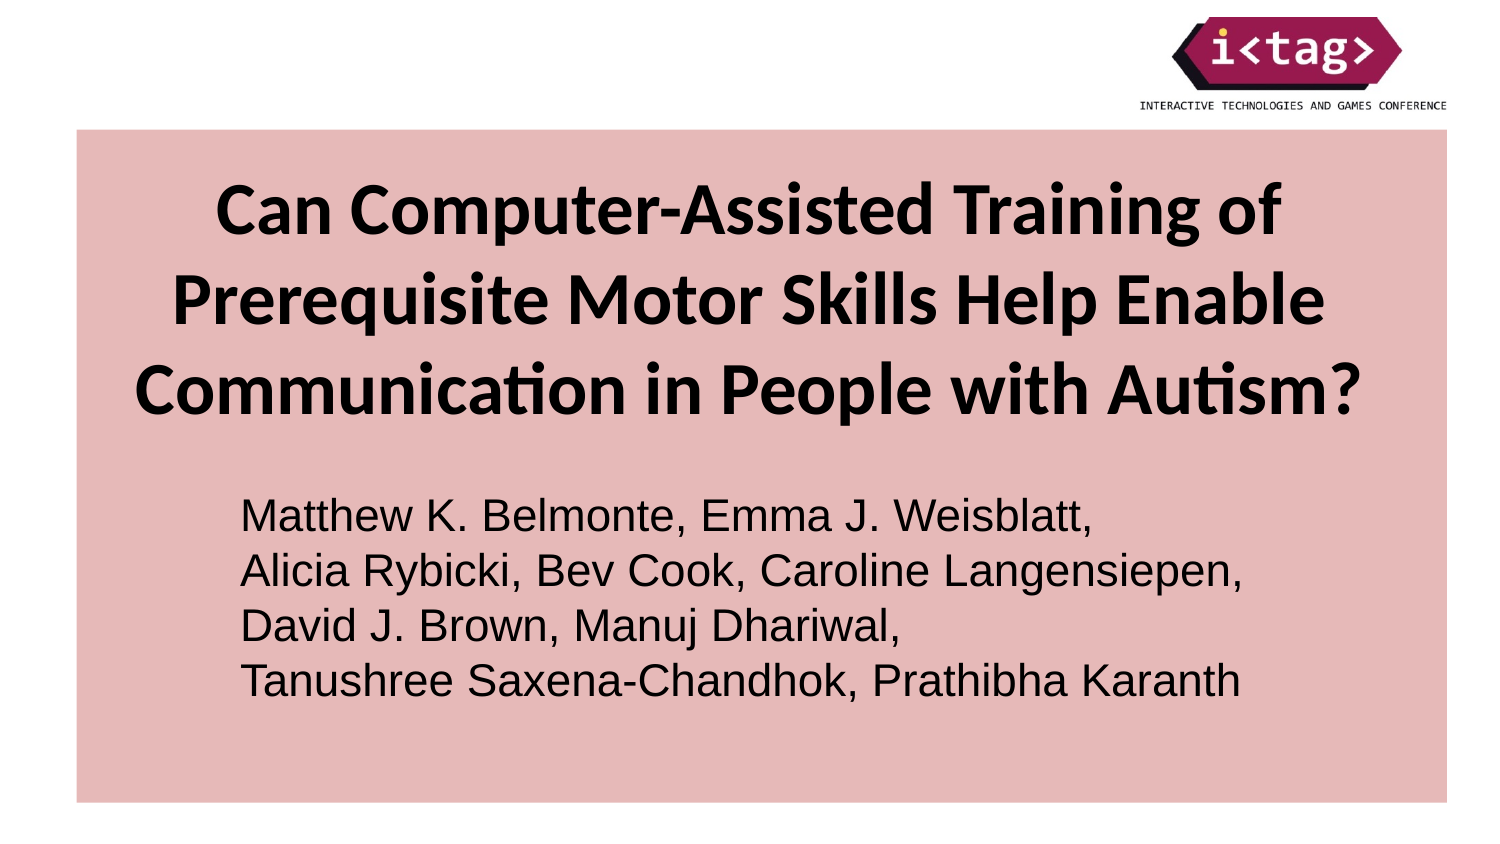

# Can Computer-Assisted Training of Prerequisite Motor Skills Help Enable Communication in People with Autism?
Matthew K. Belmonte, Emma J. Weisblatt,
Alicia Rybicki, Bev Cook, Caroline Langensiepen,
David J. Brown, Manuj Dhariwal,
Tanushree Saxena-Chandhok, Prathibha Karanth